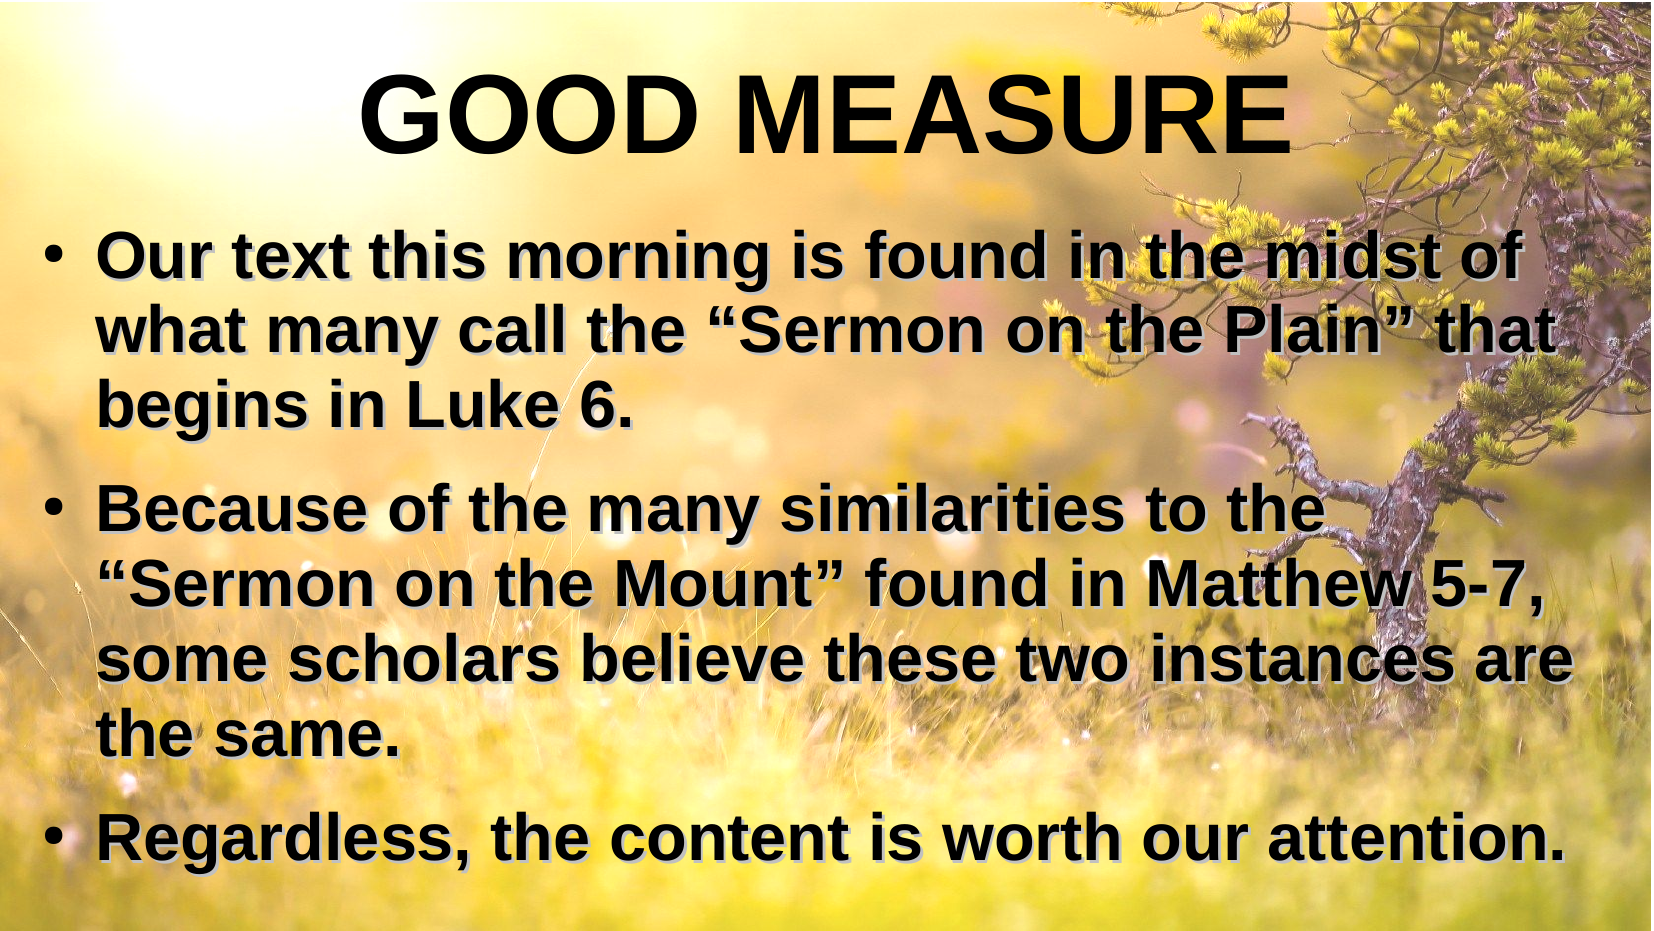

# GOOD MEASURE
Our text this morning is found in the midst of what many call the “Sermon on the Plain” that begins in Luke 6.
Because of the many similarities to the “Sermon on the Mount” found in Matthew 5-7, some scholars believe these two instances are the same.
Regardless, the content is worth our attention.